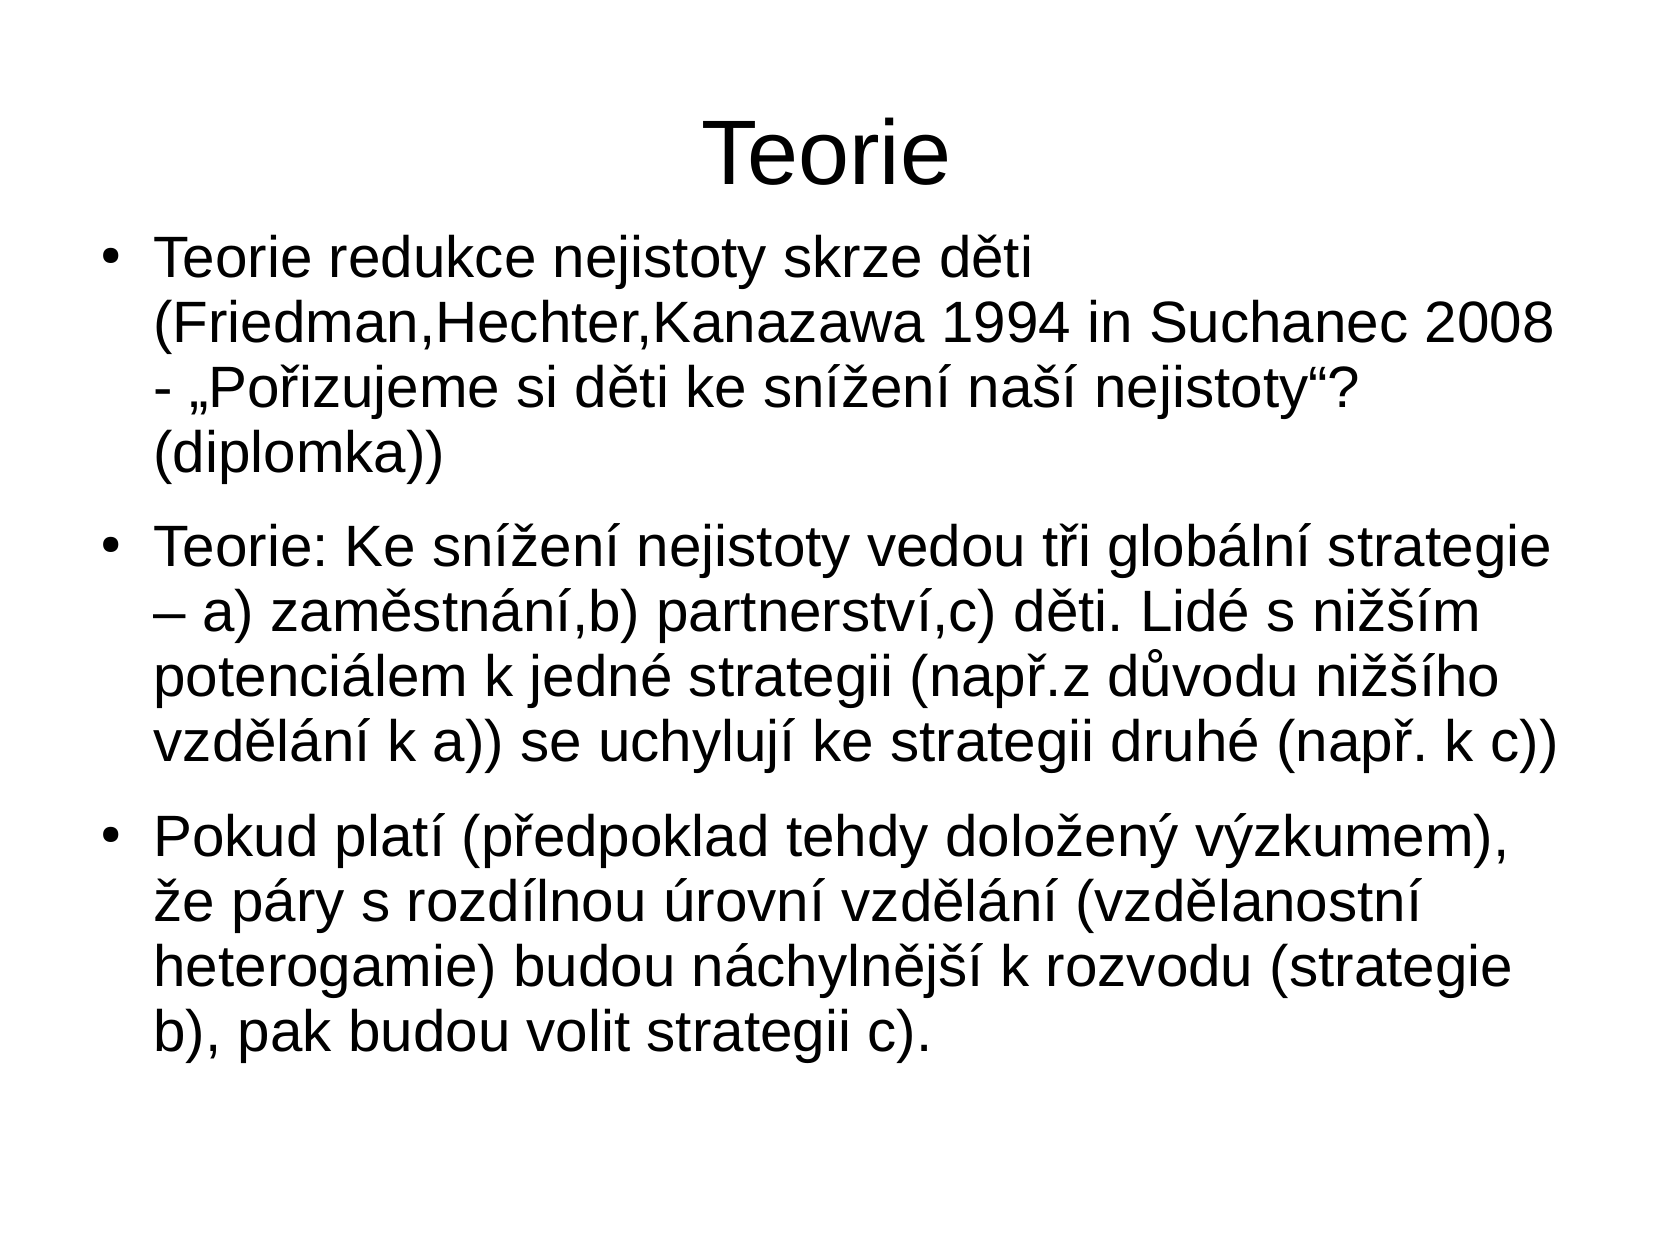

# Teorie
Teorie redukce nejistoty skrze děti (Friedman,Hechter,Kanazawa 1994 in Suchanec 2008 - „Pořizujeme si děti ke snížení naší nejistoty“?(diplomka))
Teorie: Ke snížení nejistoty vedou tři globální strategie – a) zaměstnání,b) partnerství,c) děti. Lidé s nižším potenciálem k jedné strategii (např.z důvodu nižšího vzdělání k a)) se uchylují ke strategii druhé (např. k c))
Pokud platí (předpoklad tehdy doložený výzkumem), že páry s rozdílnou úrovní vzdělání (vzdělanostní heterogamie) budou náchylnější k rozvodu (strategie b), pak budou volit strategii c).